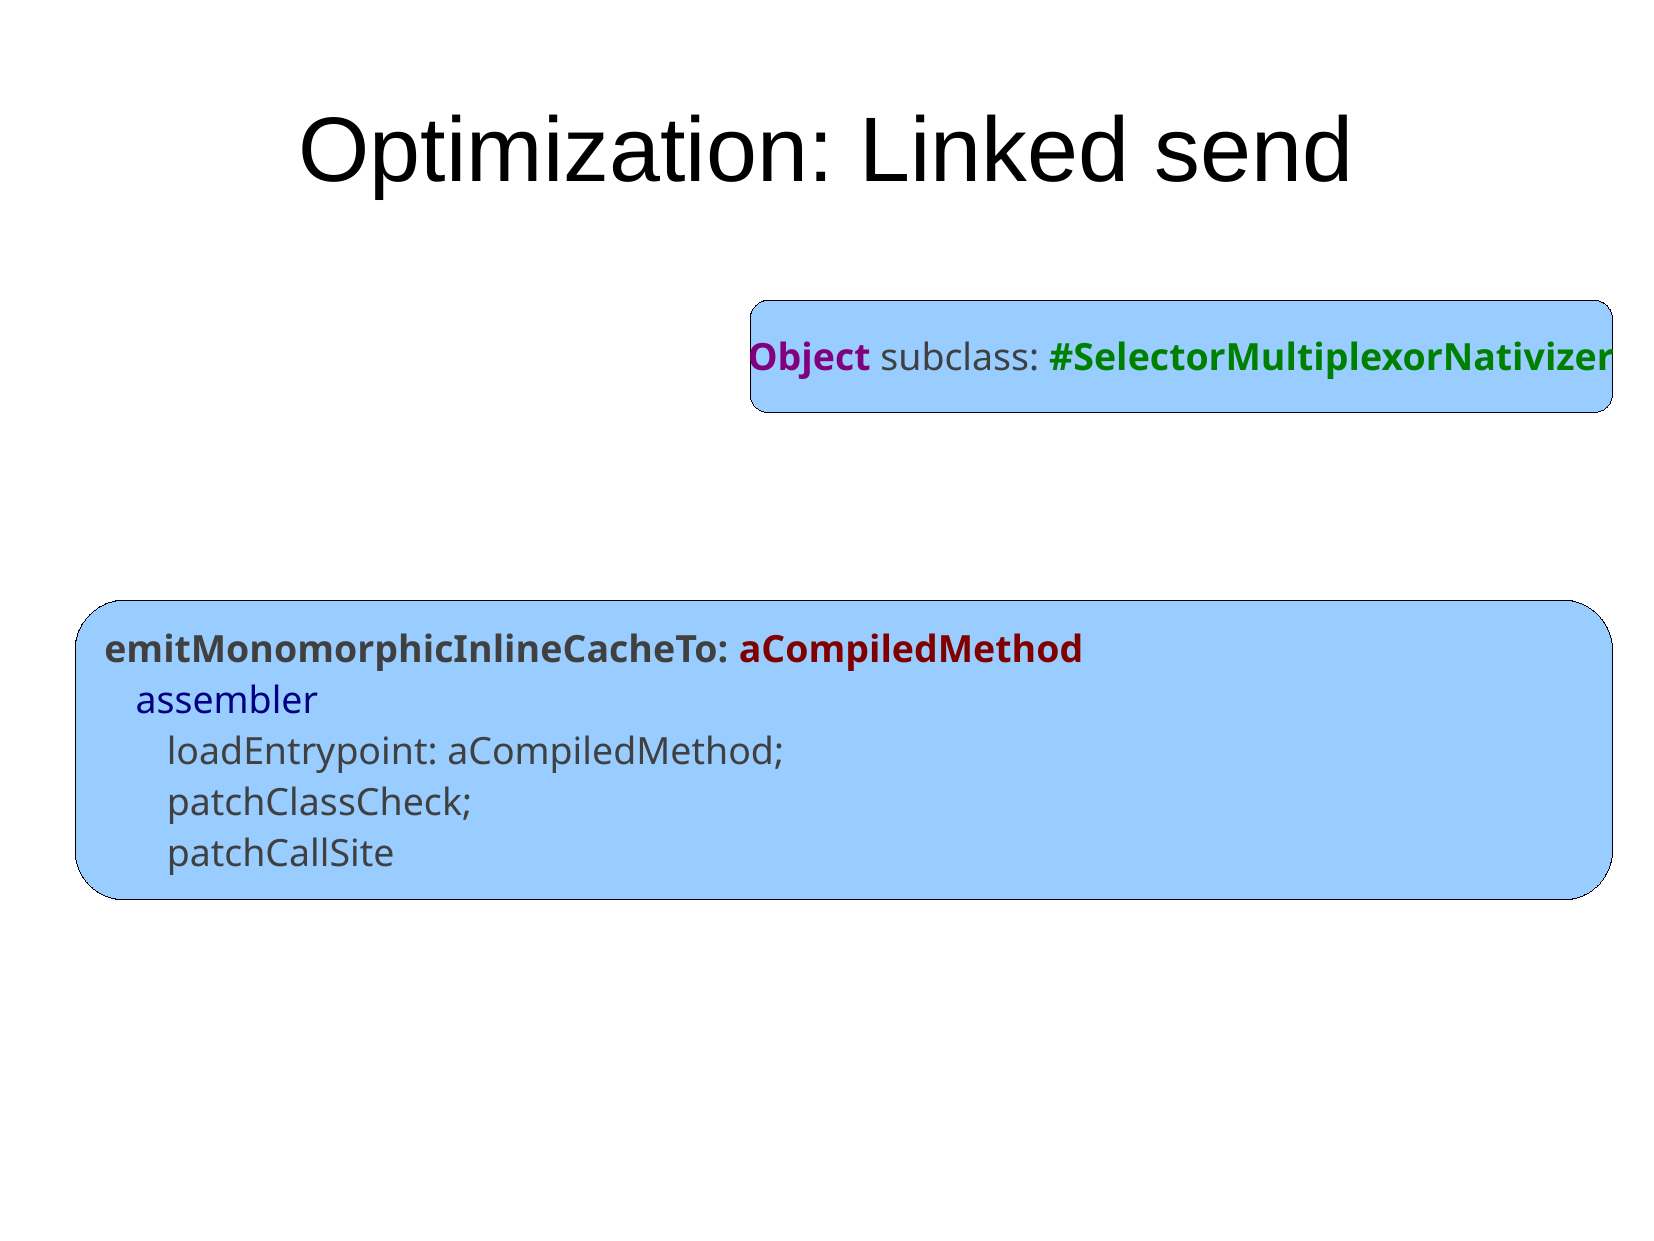

Optimization: Linked send
Object subclass: #SelectorMultiplexorNativizer
emitMonomorphicInlineCacheTo: aCompiledMethod
	assembler
		loadEntrypoint: aCompiledMethod;
		patchClassCheck;
		patchCallSite